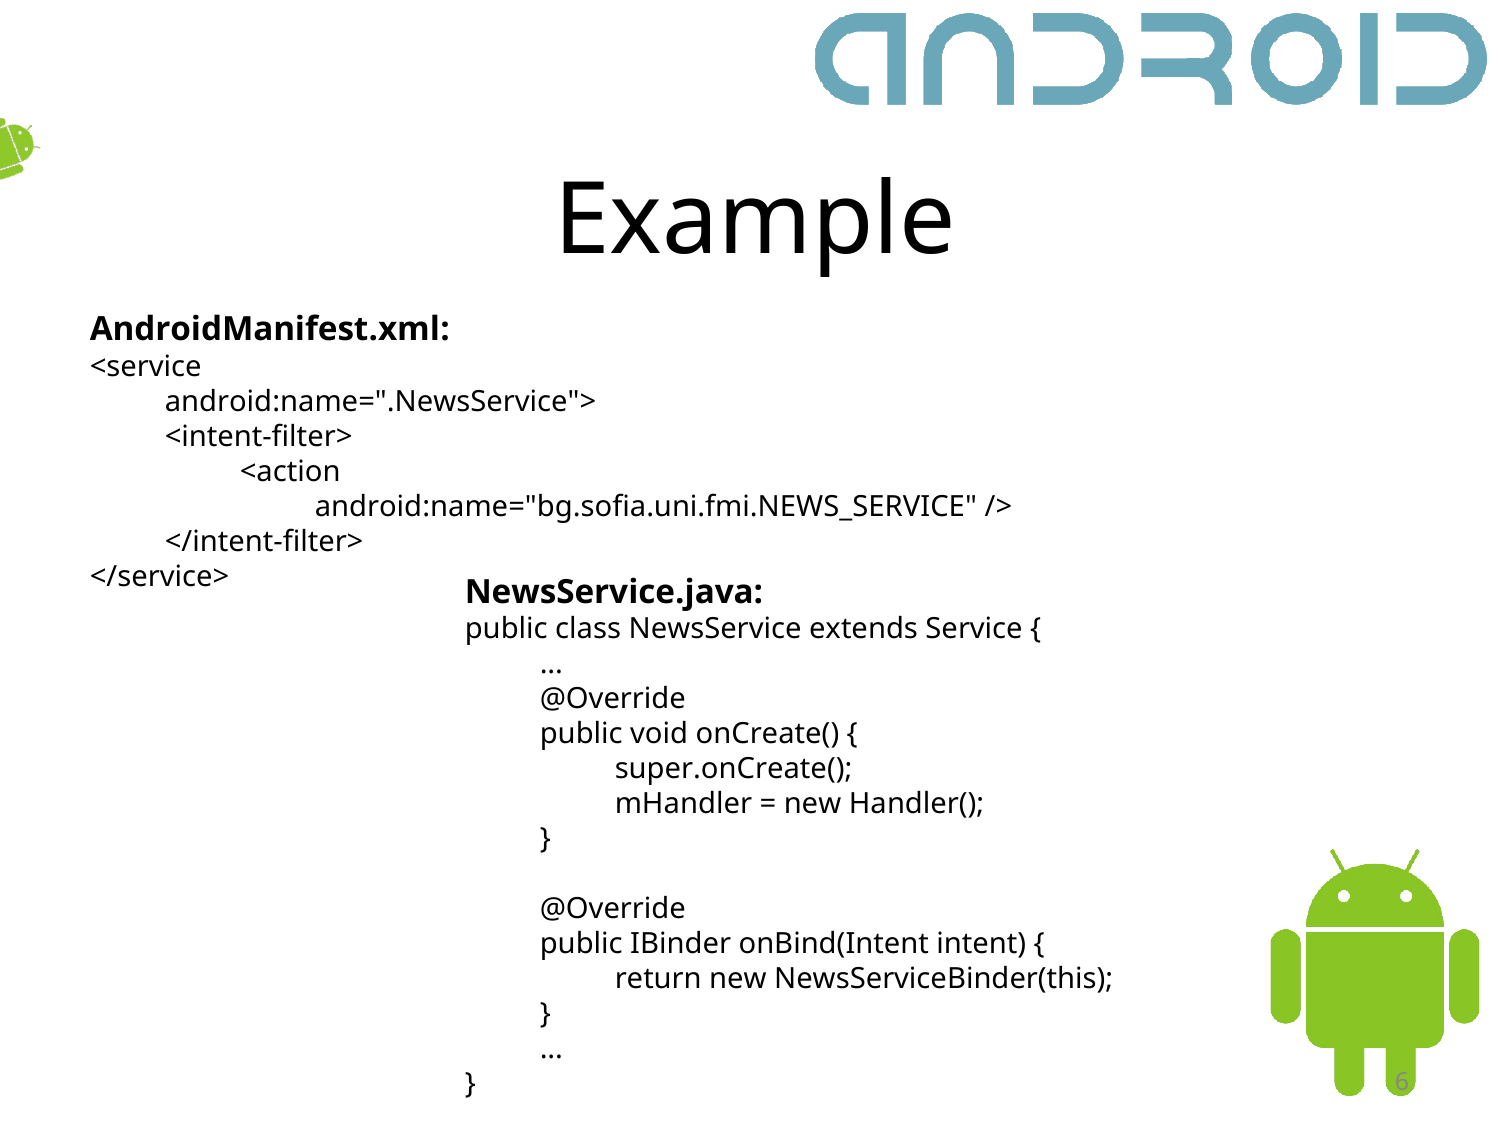

# Example
AndroidManifest.xml:
<service
	android:name=".NewsService">
	<intent-filter>
		<action
			android:name="bg.sofia.uni.fmi.NEWS_SERVICE" />
	</intent-filter>
</service>
NewsService.java:
public class NewsService extends Service {
	...
	@Override
	public void onCreate() {
		super.onCreate();
		mHandler = new Handler();
	}
	@Override
	public IBinder onBind(Intent intent) {
		return new NewsServiceBinder(this);
	}
	...
}